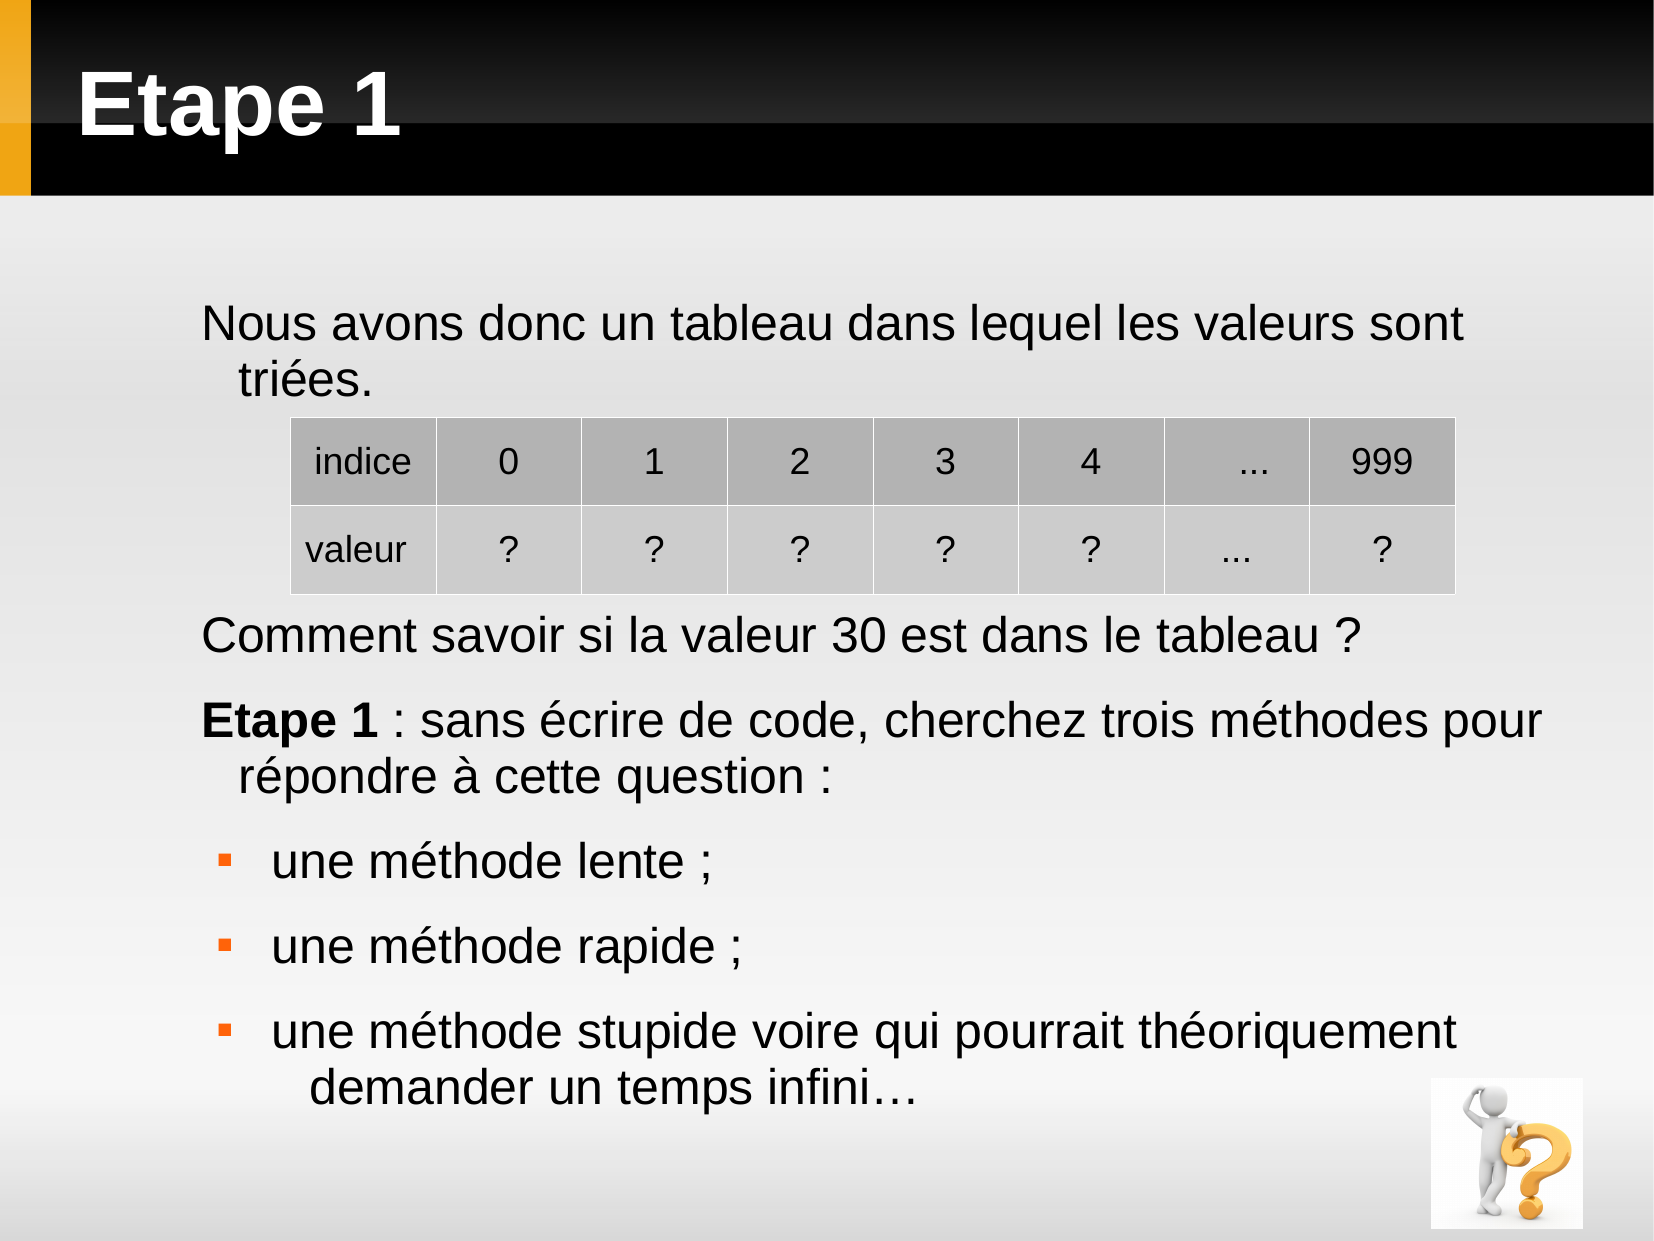

Etape 1
# Nous avons donc un tableau dans lequel les valeurs sont triées.
Comment savoir si la valeur 30 est dans le tableau ?
Etape 1 : sans écrire de code, cherchez trois méthodes pour répondre à cette question :
une méthode lente ;
une méthode rapide ;
une méthode stupide voire qui pourrait théoriquement demander un temps infini…
| indice | 0 | 1 | 2 | 3 | 4 | ... | 999 |
| --- | --- | --- | --- | --- | --- | --- | --- |
| valeur | ? | ? | ? | ? | ? | ... | ? |